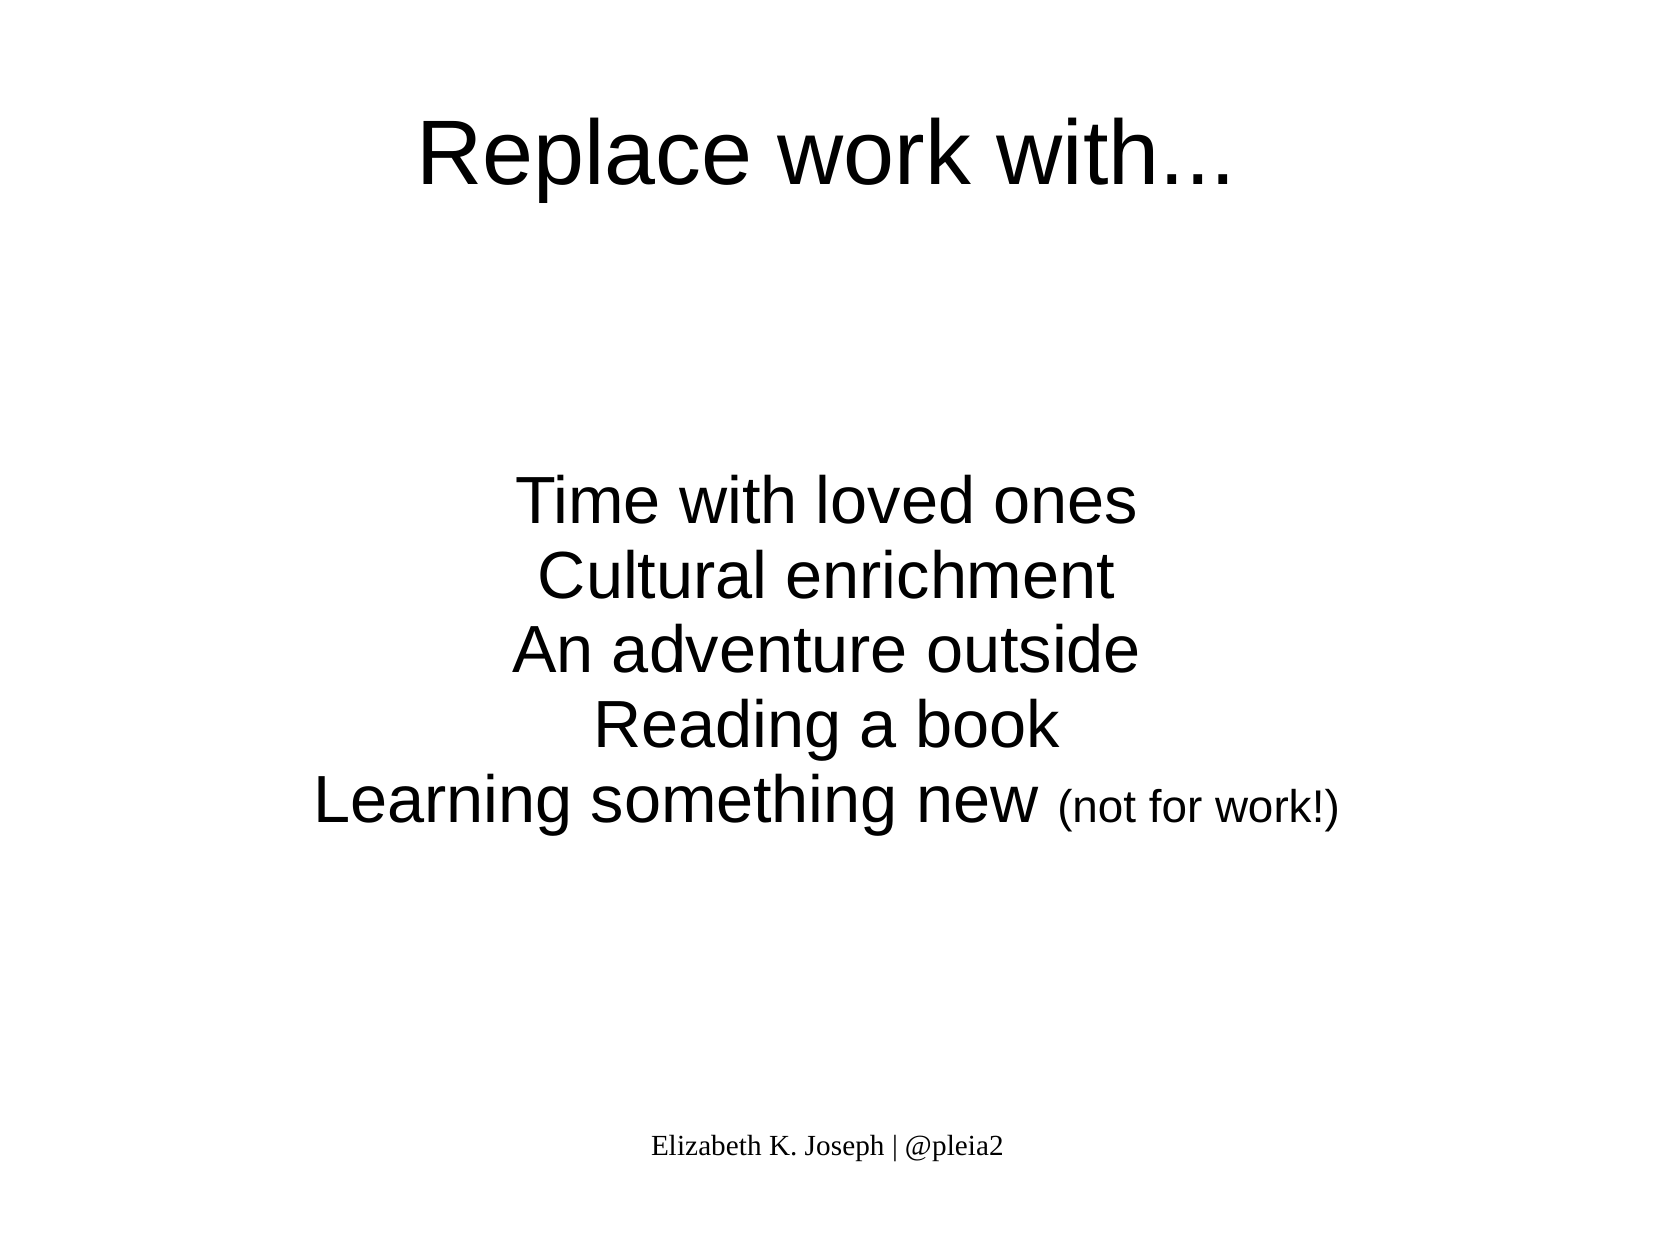

Replace work with...
# Time with loved ones
Cultural enrichment
An adventure outside
Reading a book
Learning something new (not for work!)
Elizabeth K. Joseph | @pleia2